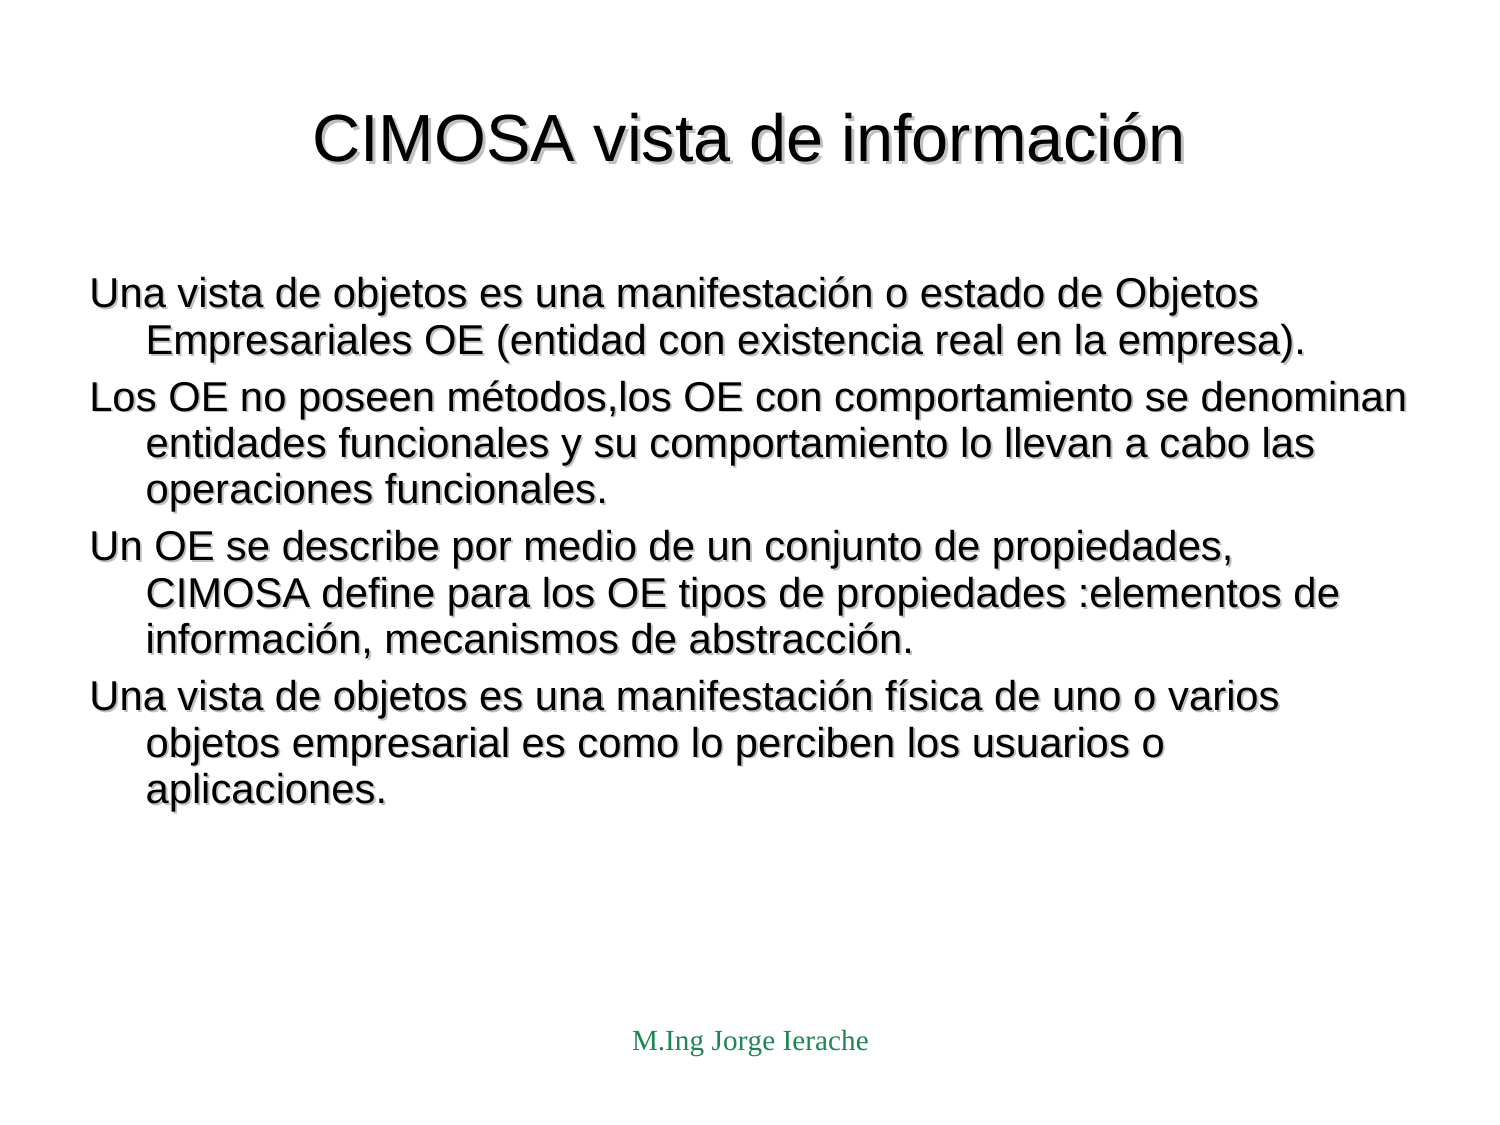

# CIMOSA vista de información
Una vista de objetos es una manifestación o estado de Objetos Empresariales OE (entidad con existencia real en la empresa).
Los OE no poseen métodos,los OE con comportamiento se denominan entidades funcionales y su comportamiento lo llevan a cabo las operaciones funcionales.
Un OE se describe por medio de un conjunto de propiedades, CIMOSA define para los OE tipos de propiedades :elementos de información, mecanismos de abstracción.
Una vista de objetos es una manifestación física de uno o varios objetos empresarial es como lo perciben los usuarios o aplicaciones.
M.Ing Jorge Ierache